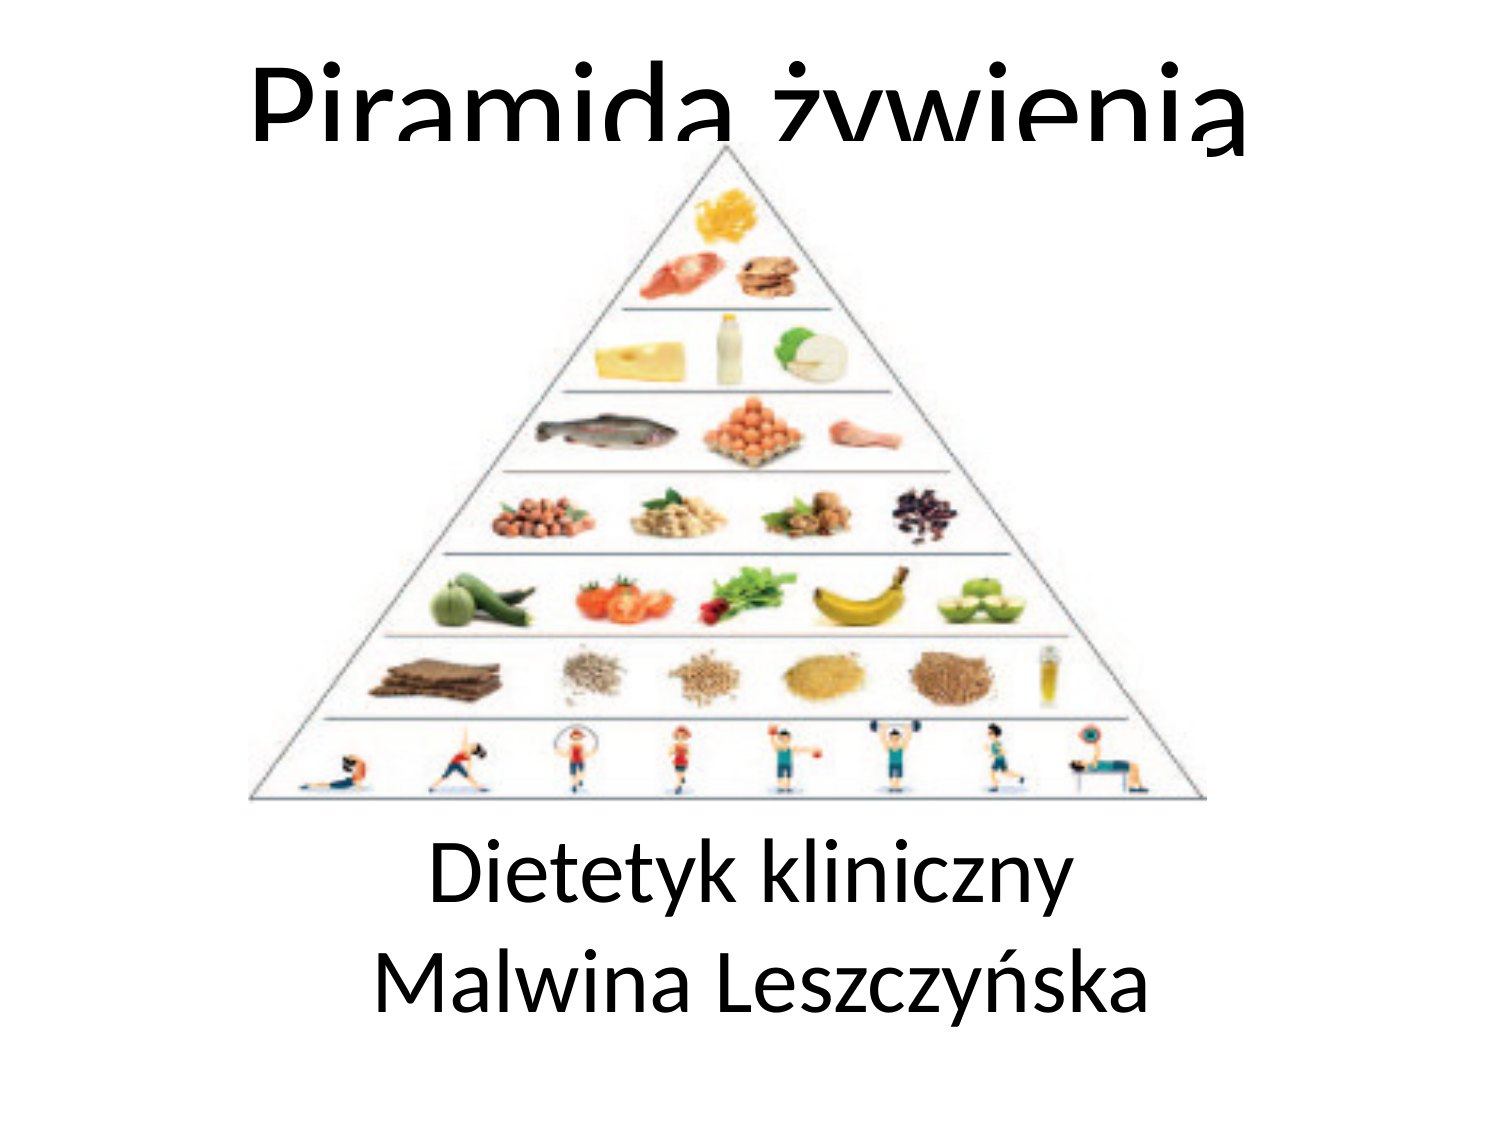

# Piramida żywienia
Dietetyk kliniczny
Malwina Leszczyńska